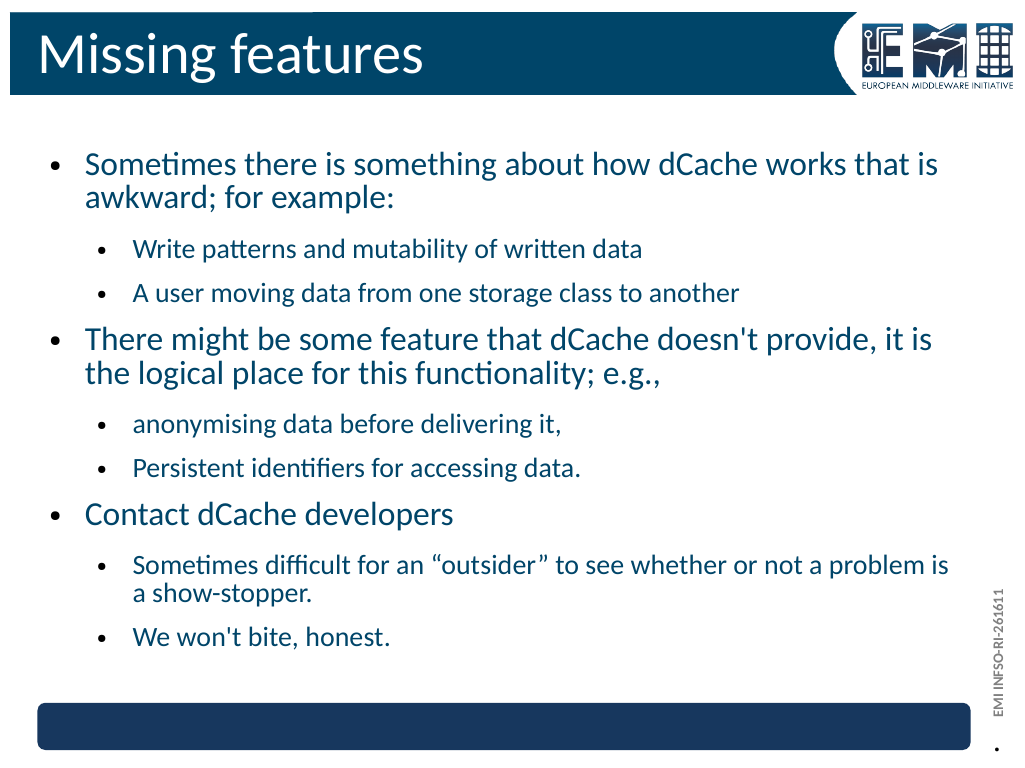

# Missing features
Sometimes there is something about how dCache works that is awkward; for example:
Write patterns and mutability of written data
A user moving data from one storage class to another
There might be some feature that dCache doesn't provide, it is the logical place for this functionality; e.g.,
anonymising data before delivering it,
Persistent identifiers for accessing data.
Contact dCache developers
Sometimes difficult for an “outsider” to see whether or not a problem is a show-stopper.
We won't bite, honest.